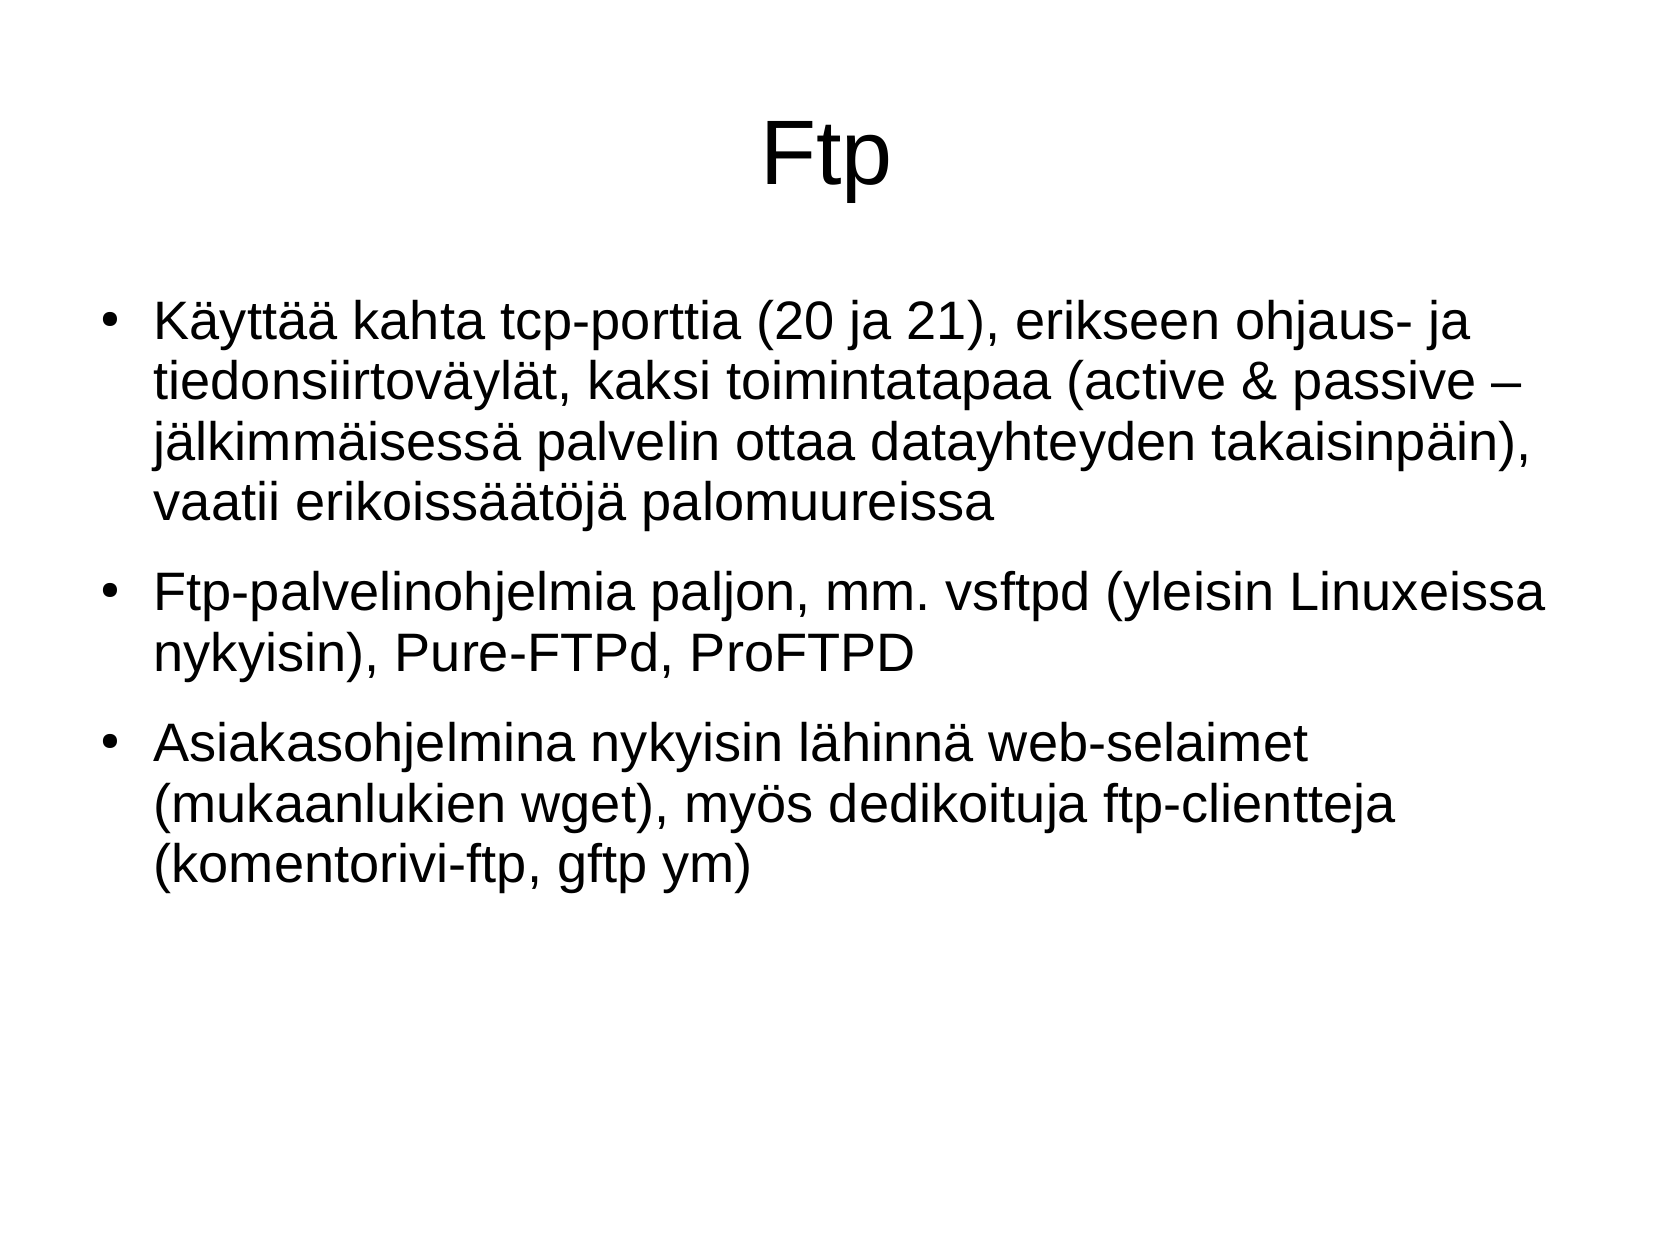

# Ftp
Käyttää kahta tcp-porttia (20 ja 21), erikseen ohjaus- ja tiedonsiirtoväylät, kaksi toimintatapaa (active & passive – jälkimmäisessä palvelin ottaa datayhteyden takaisinpäin), vaatii erikoissäätöjä palomuureissa
Ftp-palvelinohjelmia paljon, mm. vsftpd (yleisin Linuxeissa nykyisin), Pure-FTPd, ProFTPD
Asiakasohjelmina nykyisin lähinnä web-selaimet (mukaanlukien wget), myös dedikoituja ftp-clientteja (komentorivi-ftp, gftp ym)